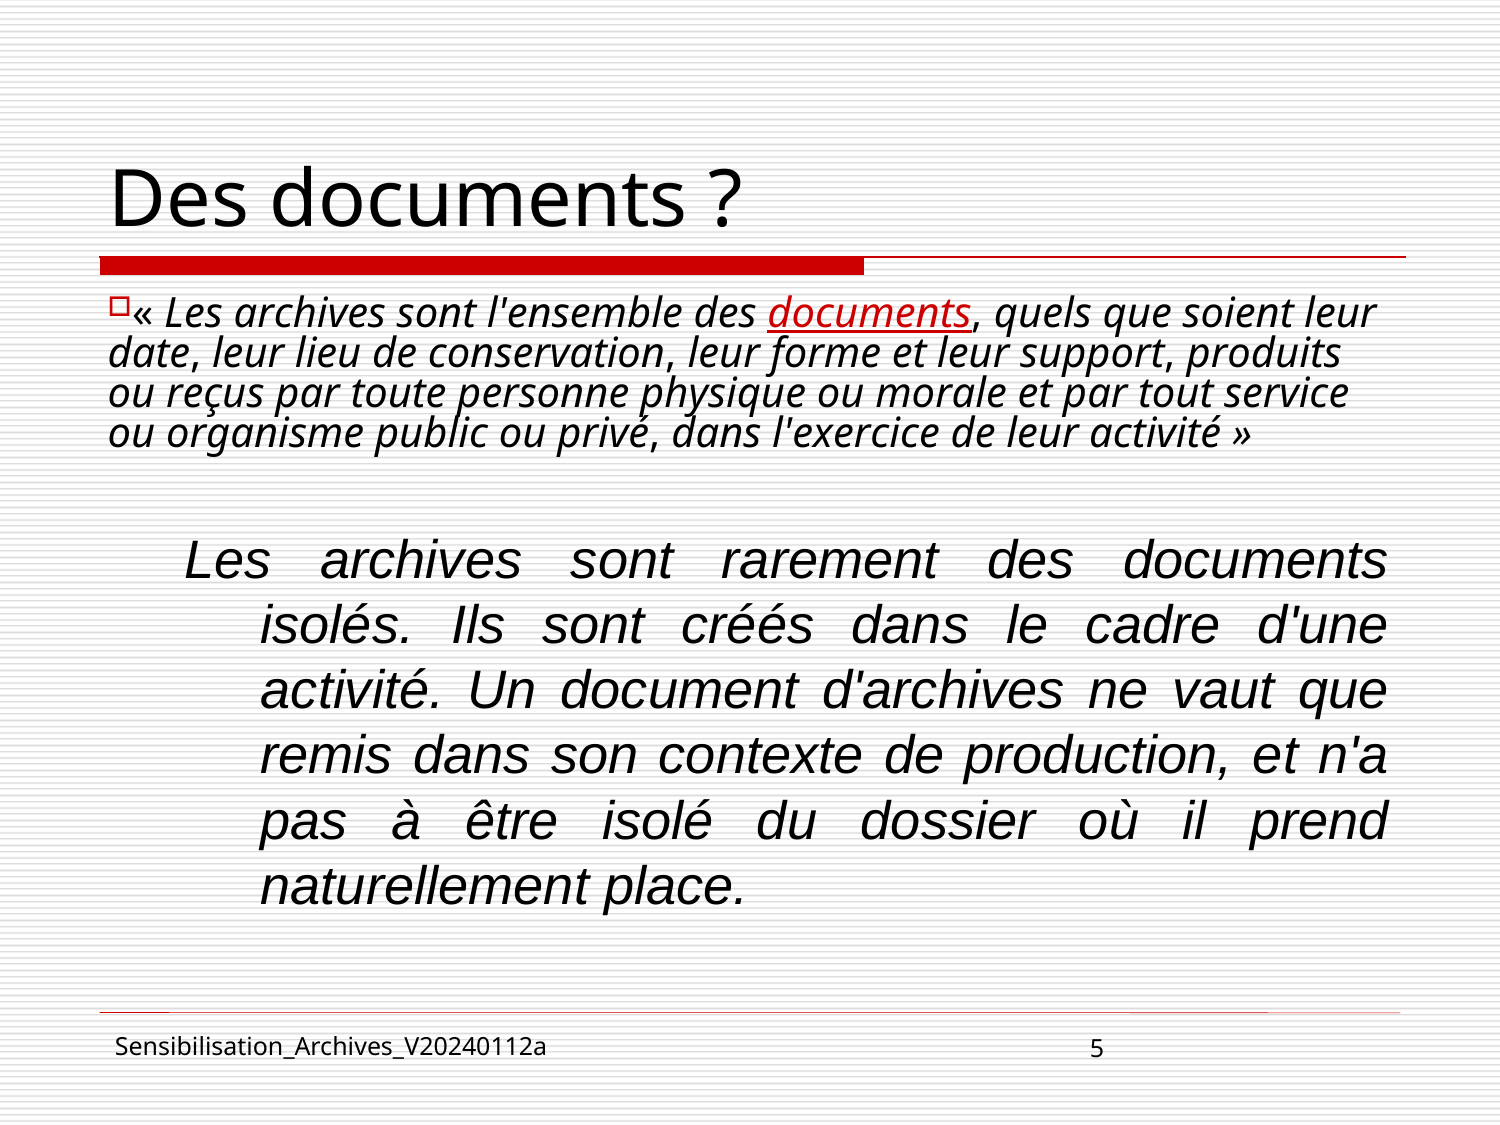

# Des documents ?
« Les archives sont l'ensemble des documents, quels que soient leur date, leur lieu de conservation, leur forme et leur support, produits ou reçus par toute personne physique ou morale et par tout service ou organisme public ou privé, dans l'exercice de leur activité »
Les archives sont rarement des documents isolés. Ils sont créés dans le cadre d'une activité. Un document d'archives ne vaut que remis dans son contexte de production, et n'a pas à être isolé du dossier où il prend naturellement place.
Sensibilisation_Archives_V20240112a